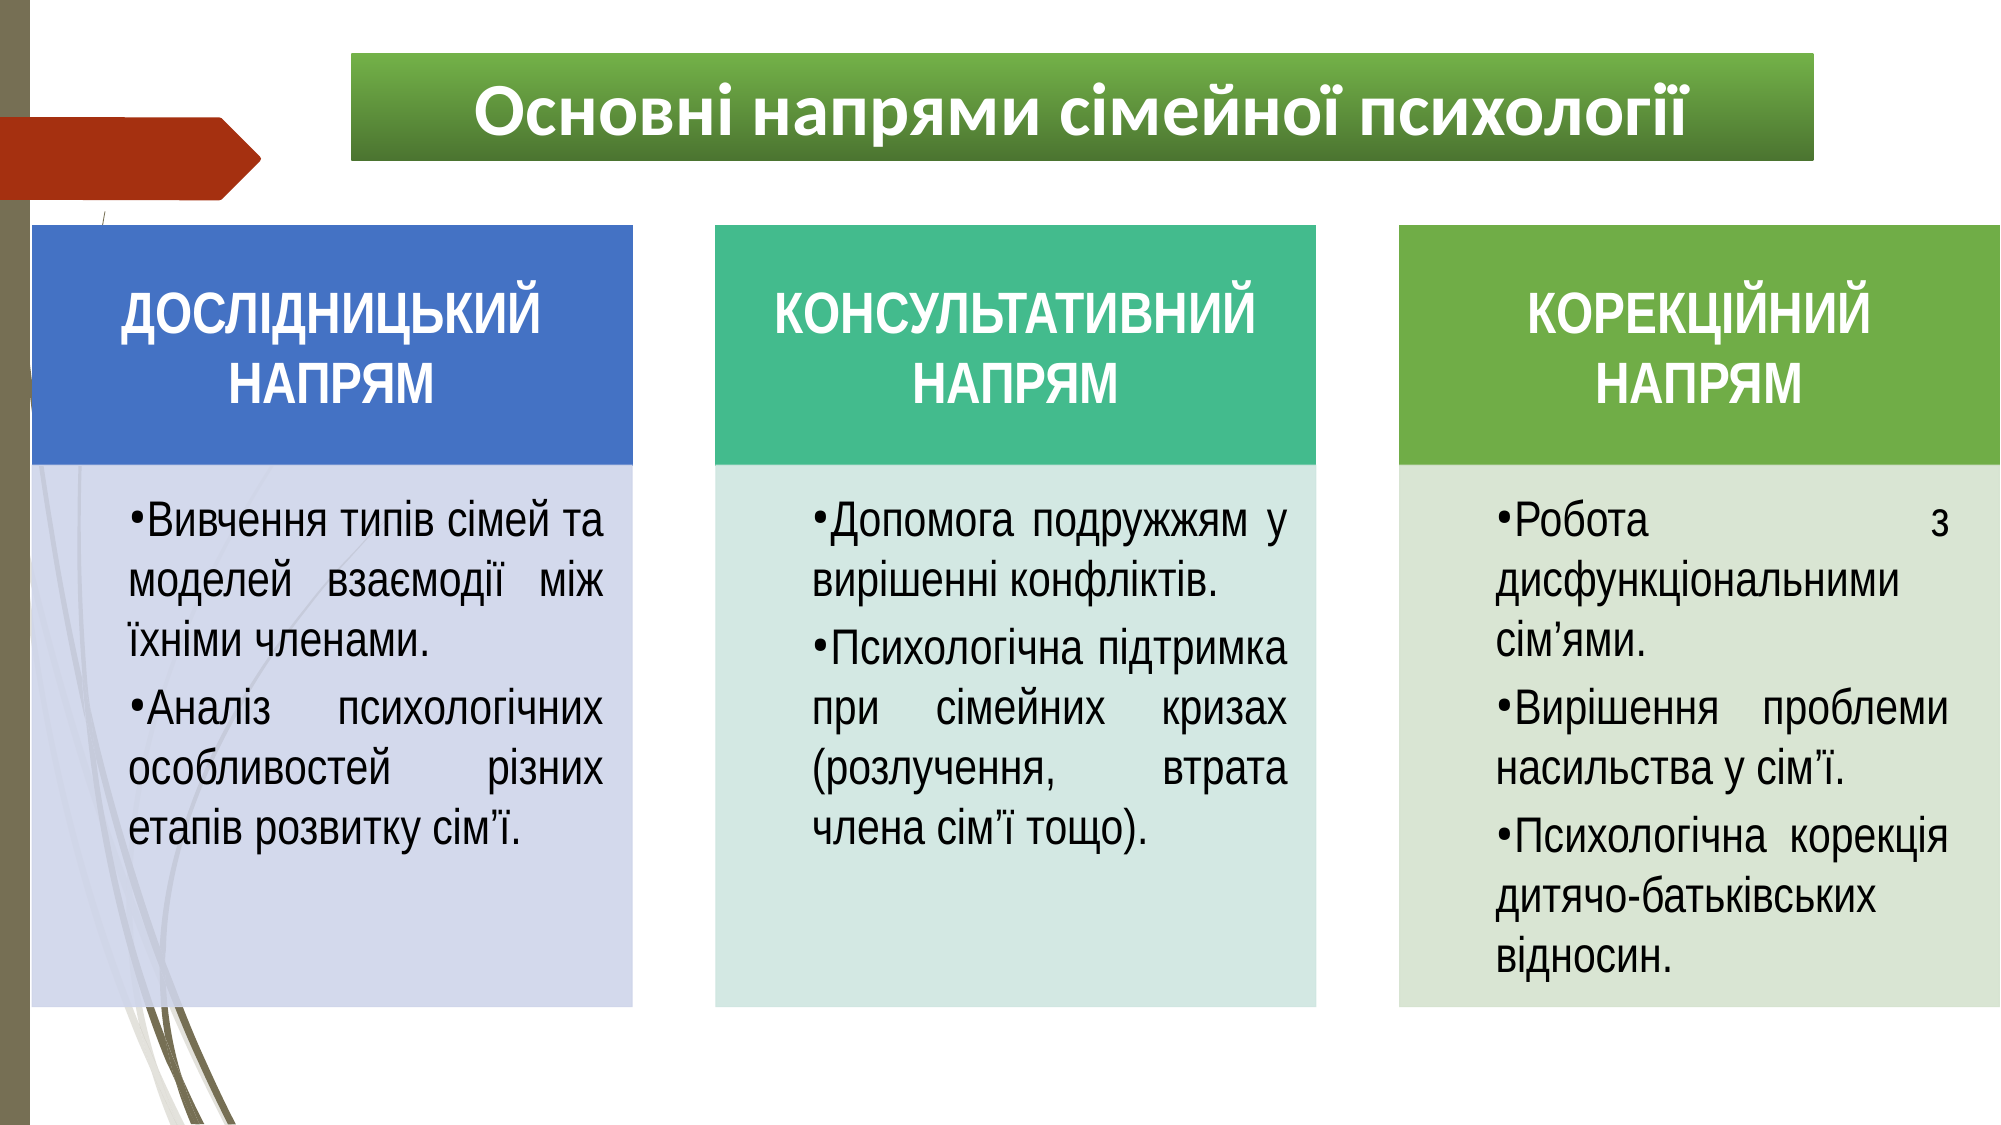

# Основні напрями сімейної психології
ДОСЛІДНИЦЬКИЙ НАПРЯМ
КОНСУЛЬТАТИВНИЙ НАПРЯМ
КОРЕКЦІЙНИЙ НАПРЯМ
Вивчення типів сімей та моделей взаємодії між їхніми членами.
Аналіз психологічних особливостей різних етапів розвитку сім’ї.
Допомога подружжям у вирішенні конфліктів.
Психологічна підтримка при сімейних кризах (розлучення, втрата члена сім’ї тощо).
Робота з дисфункціональними сім’ями.
Вирішення проблеми насильства у сім’ї.
Психологічна корекція дитячо-батьківських відносин.